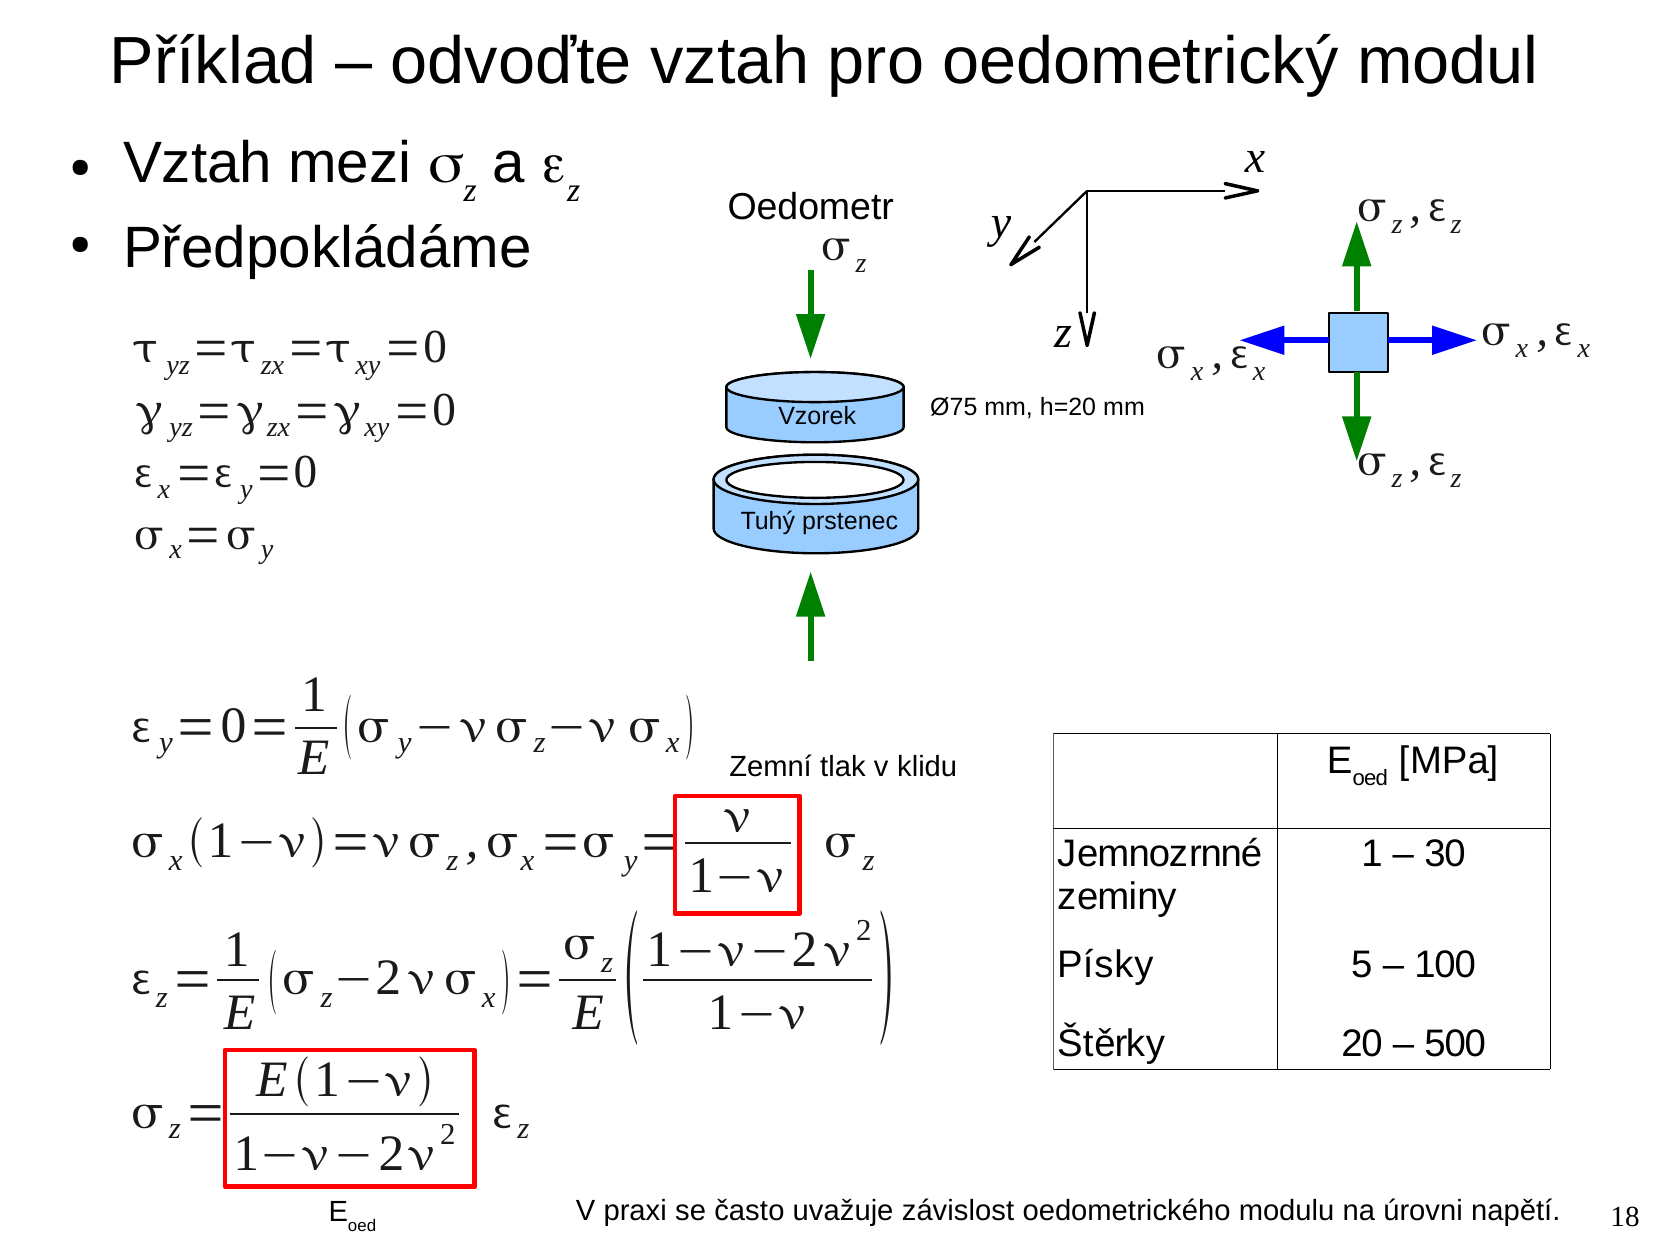

# Příklad – odvoďte vztah pro oedometrický modul
x
Vztah mezi sz a ez
Předpokládáme
Oedometr
y
z
Ø75 mm, h=20 mm
Vzorek
Tuhý prstenec
Zemní tlak v klidu
V praxi se často uvažuje závislost oedometrického modulu na úrovni napětí.
Eoed
18